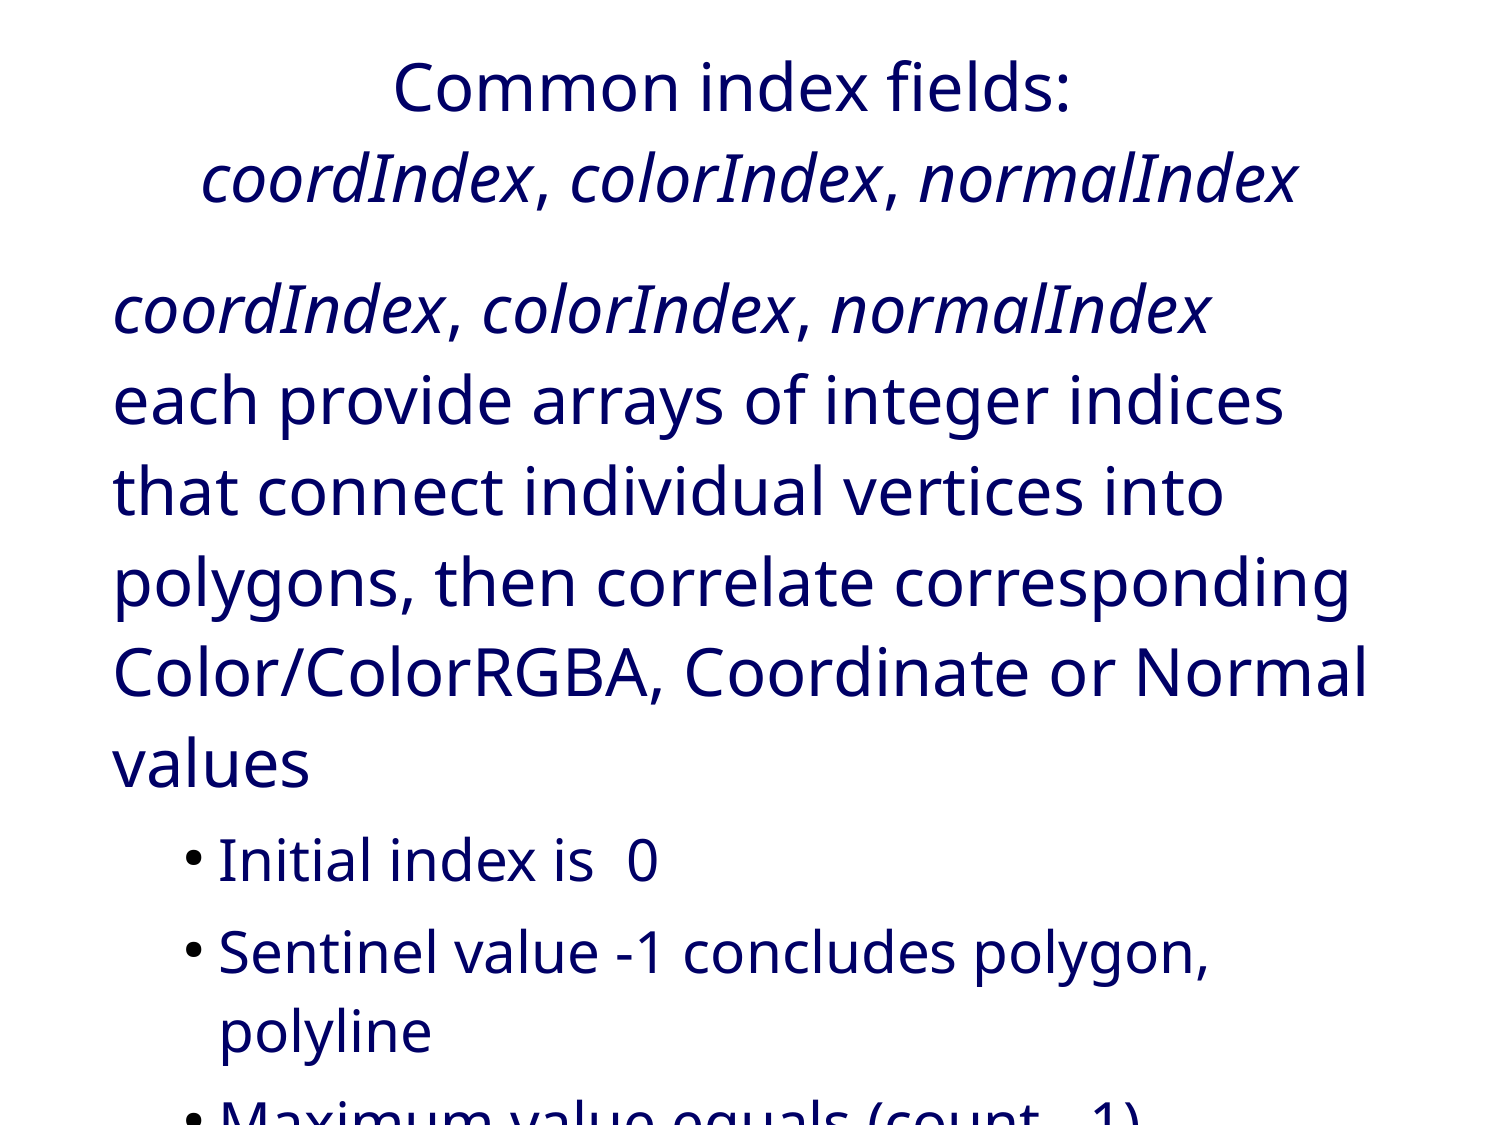

# Common index fields: coordIndex, colorIndex, normalIndex
coordIndex, colorIndex, normalIndex each provide arrays of integer indices that connect individual vertices into polygons, then correlate corresponding Color/ColorRGBA, Coordinate or Normal values
Initial index is 0
Sentinel value -1 concludes polygon, polyline
Maximum value equals (count - 1)
Integer type MFInt32, default is empty array